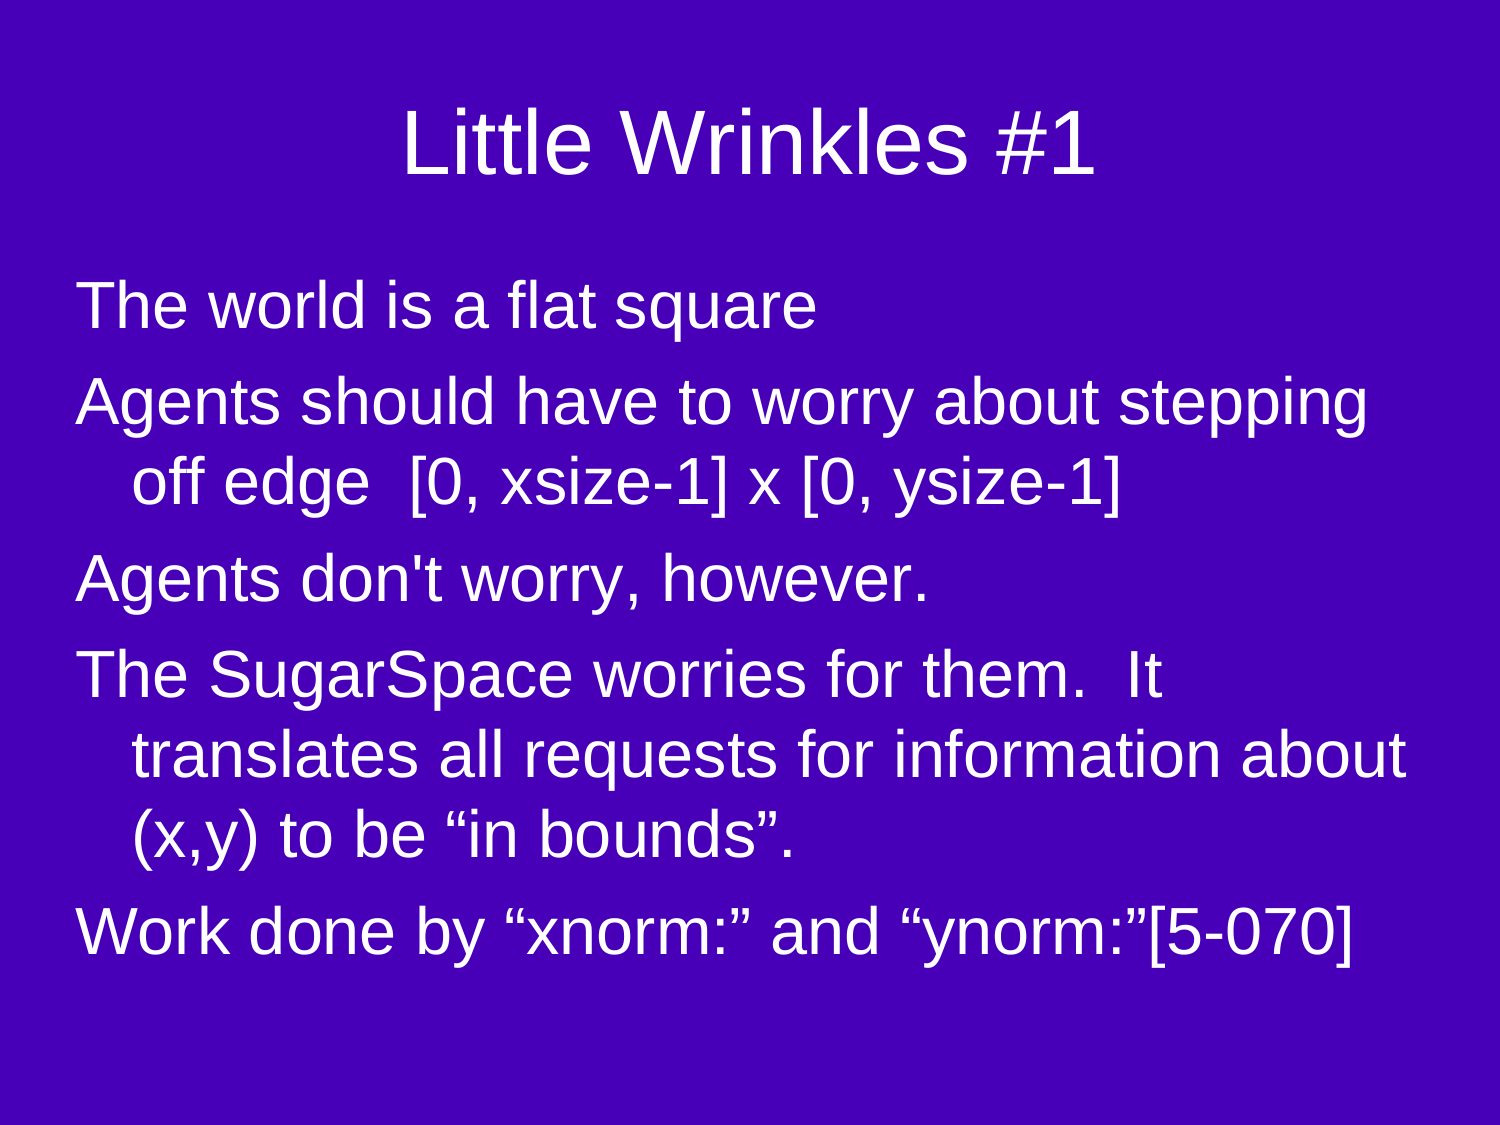

# Little Wrinkles #1
The world is a flat square
Agents should have to worry about stepping off edge [0, xsize-1] x [0, ysize-1]
Agents don't worry, however.
The SugarSpace worries for them. It translates all requests for information about (x,y) to be “in bounds”.
Work done by “xnorm:” and “ynorm:”[5-070]